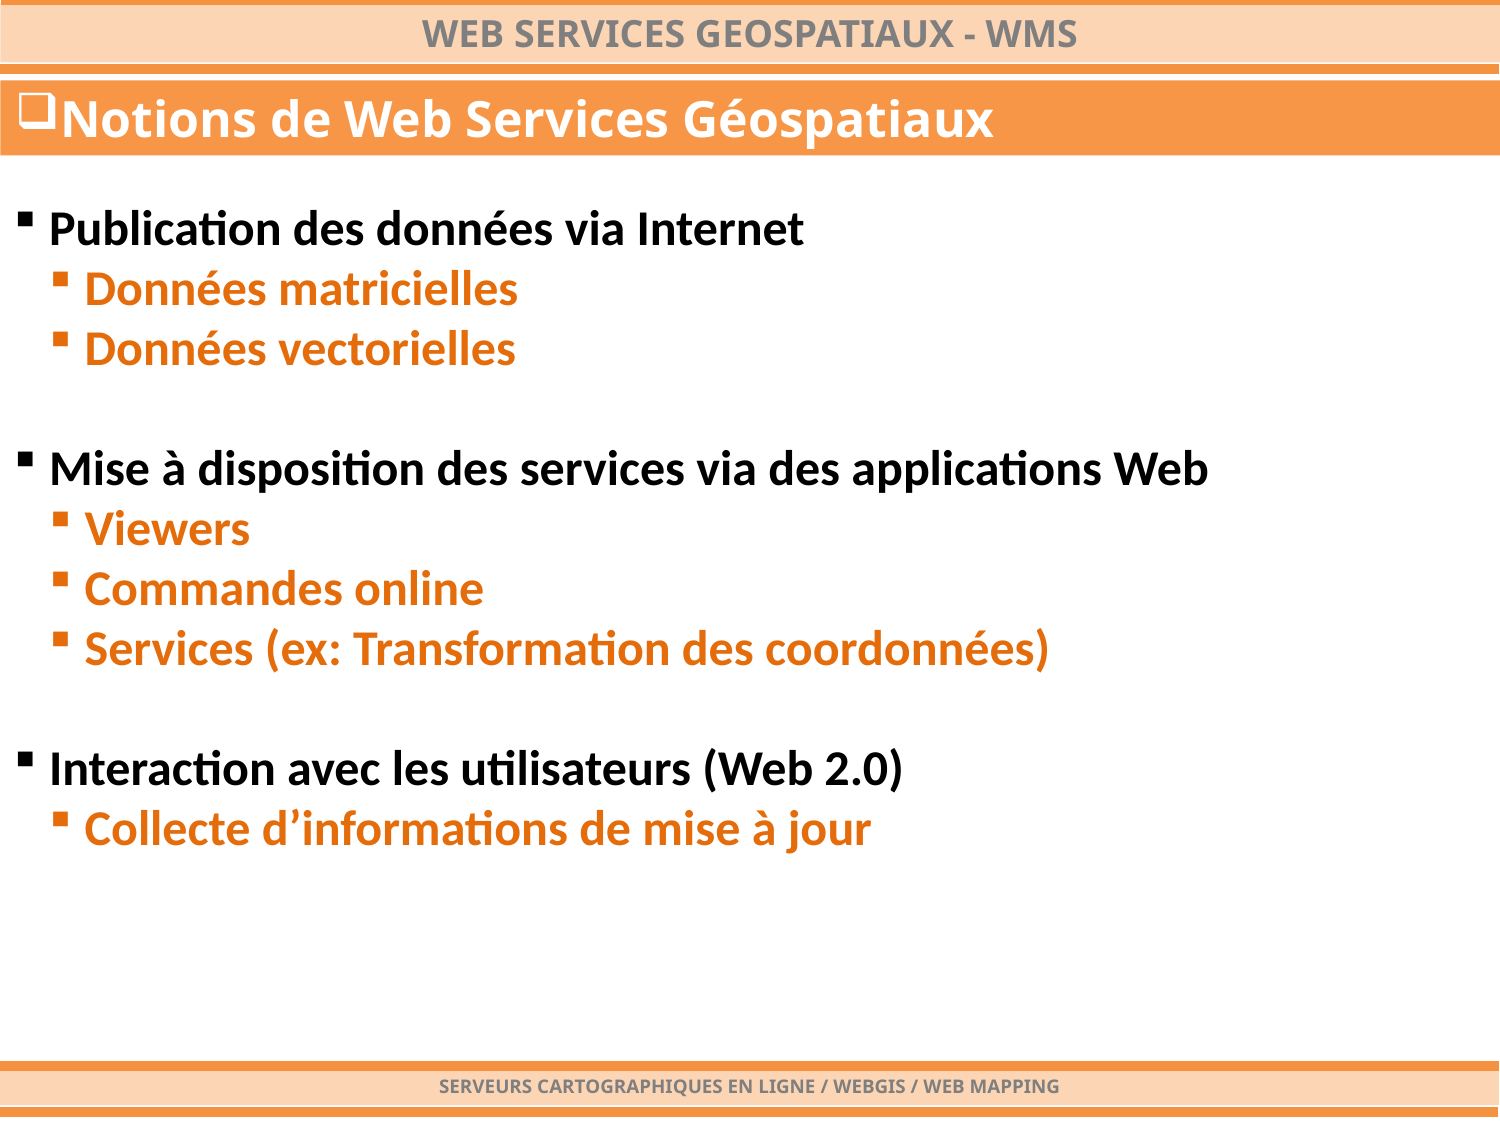

WEB SERVICES GEOSPATIAUX - WMS
Notions de Web Services Géospatiaux
Publication des données via Internet
Données matricielles
Données vectorielles
Mise à disposition des services via des applications Web
Viewers
Commandes online
Services (ex: Transformation des coordonnées)
Interaction avec les utilisateurs (Web 2.0)
Collecte d’informations de mise à jour
SERVEURS CARTOGRAPHIQUES EN LIGNE / WEBGIS / WEB MAPPING